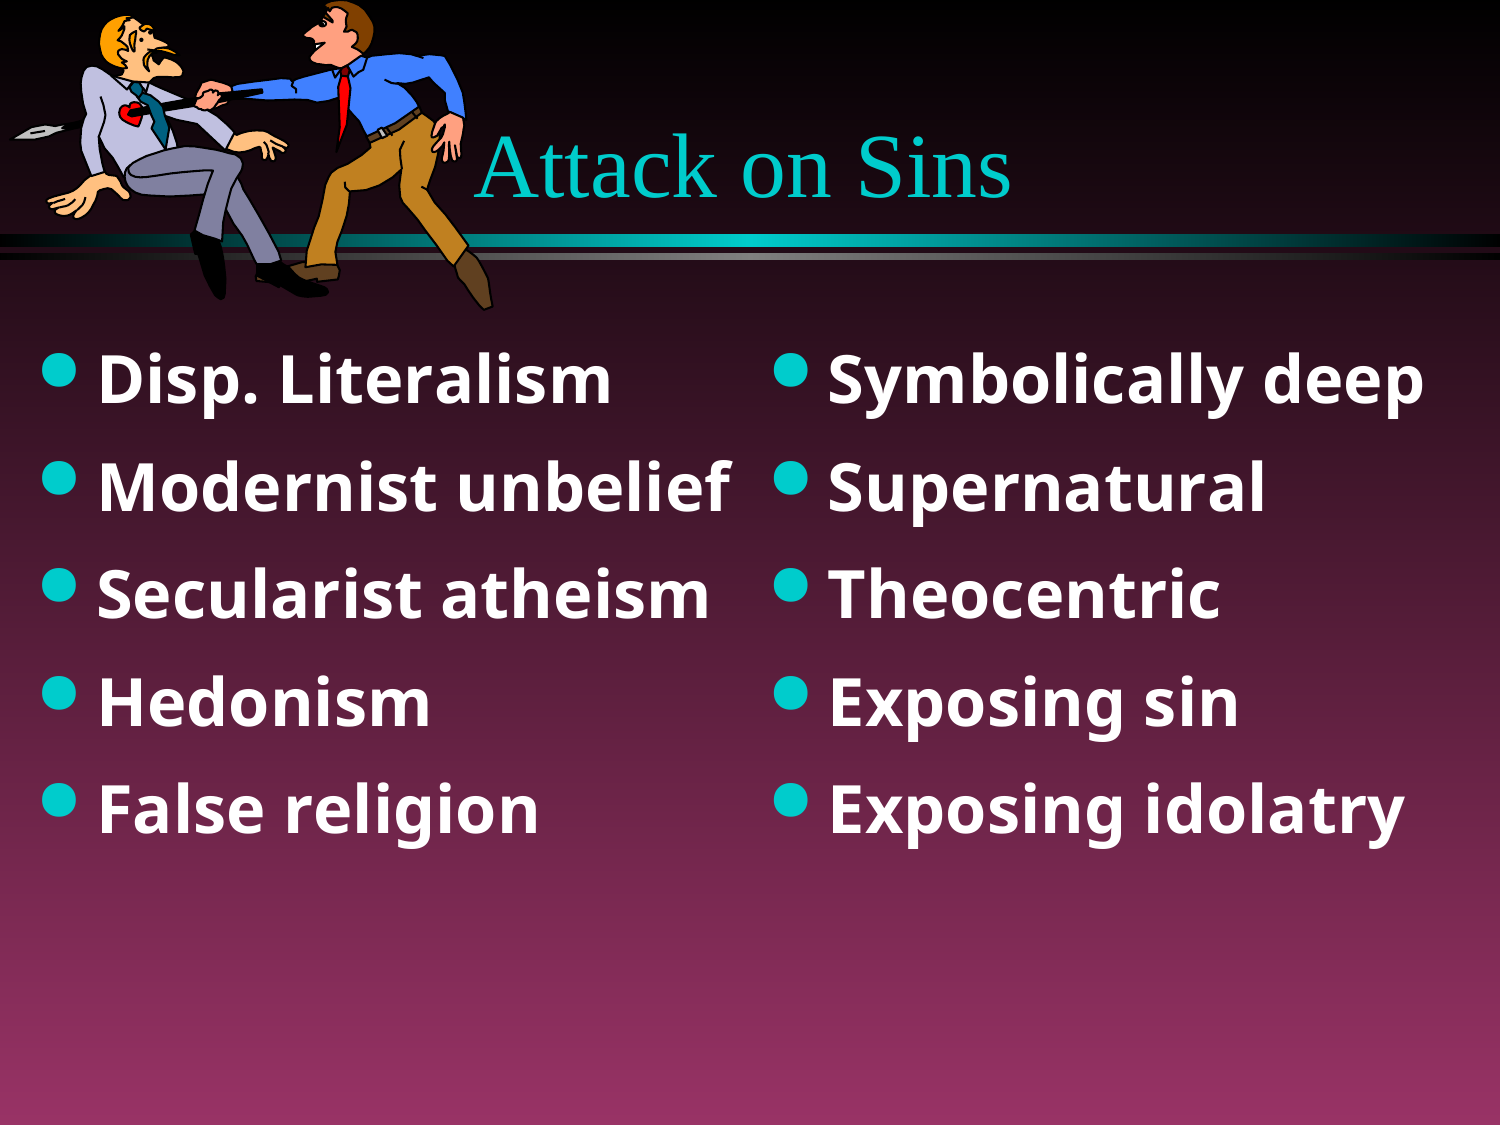

# Attack on Sins
Disp. Literalism
Modernist unbelief
Secularist atheism
Hedonism
False religion
Symbolically deep
Supernatural
Theocentric
Exposing sin
Exposing idolatry